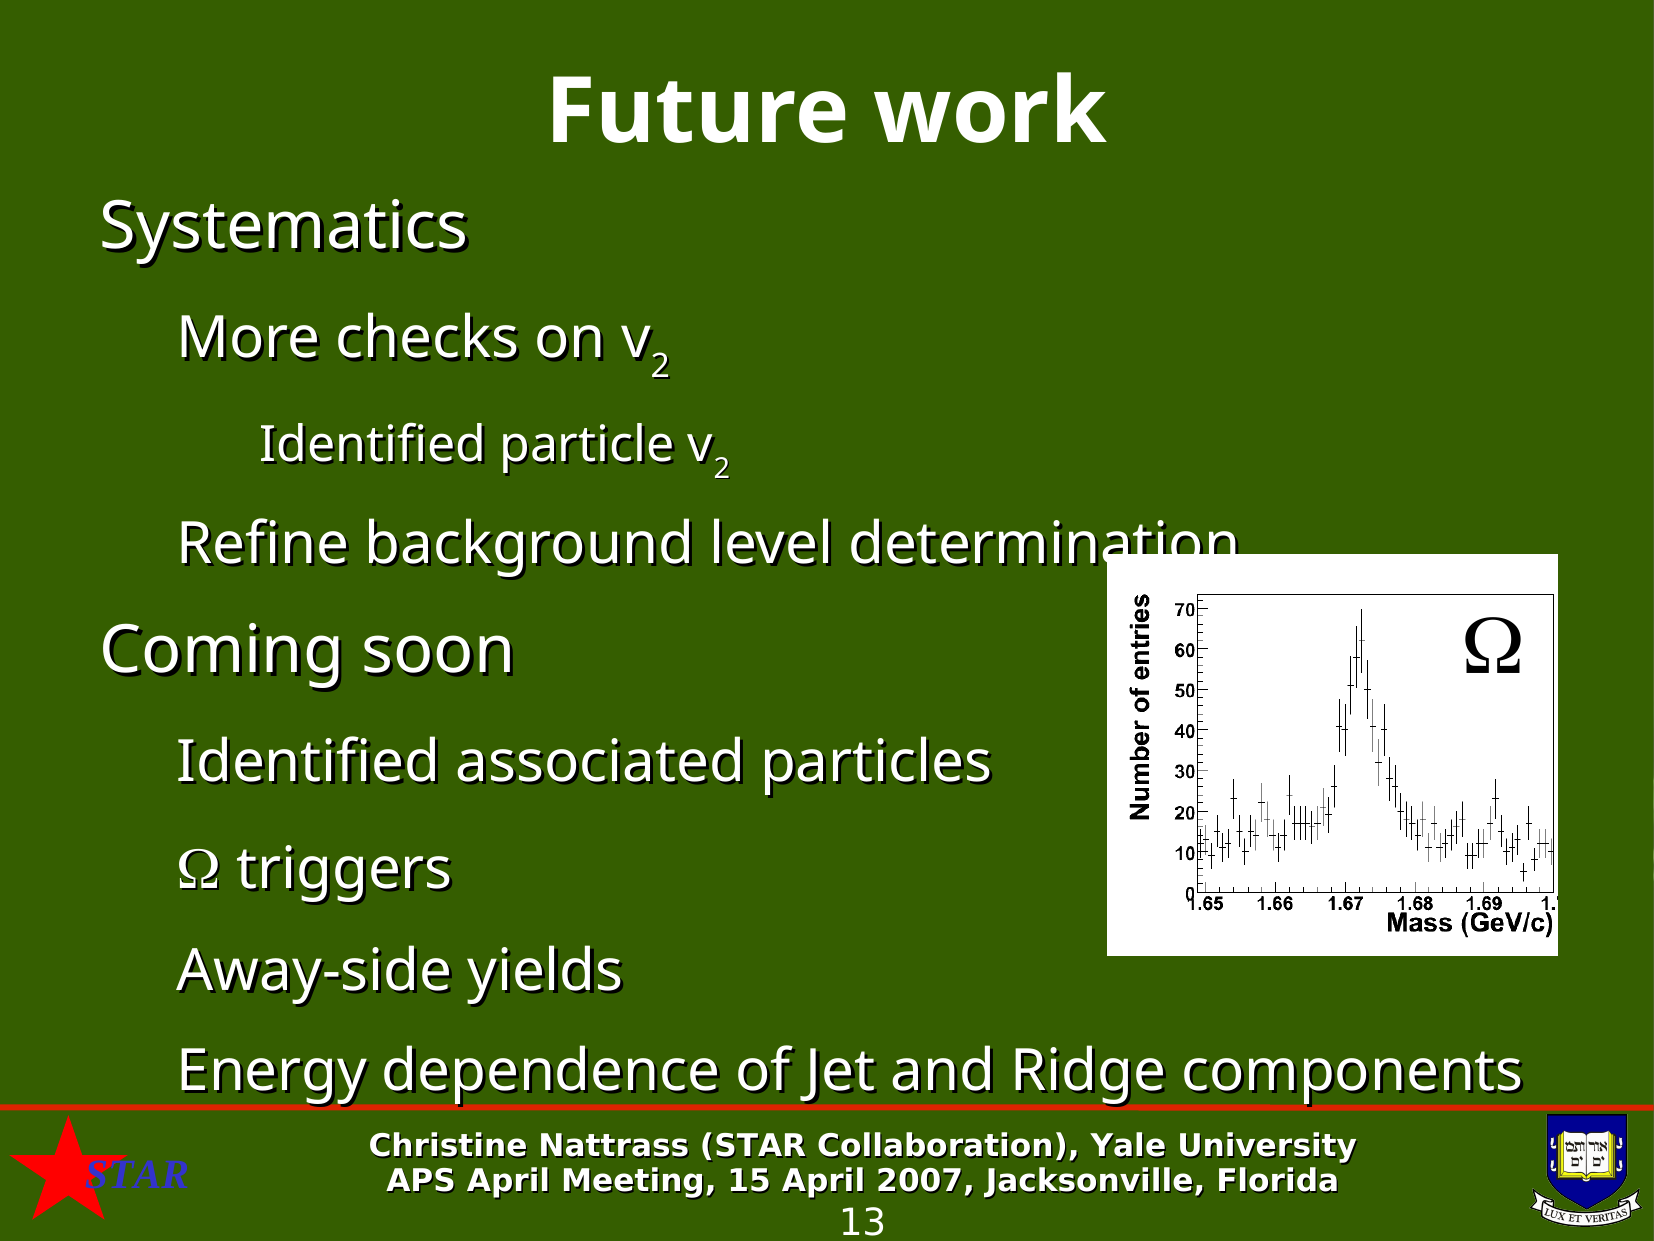

# Future work
Systematics
More checks on v2
Identified particle v2
Refine background level determination
Coming soon
Identified associated particles
 triggers
Away-side yields
Energy dependence of Jet and Ridge components
